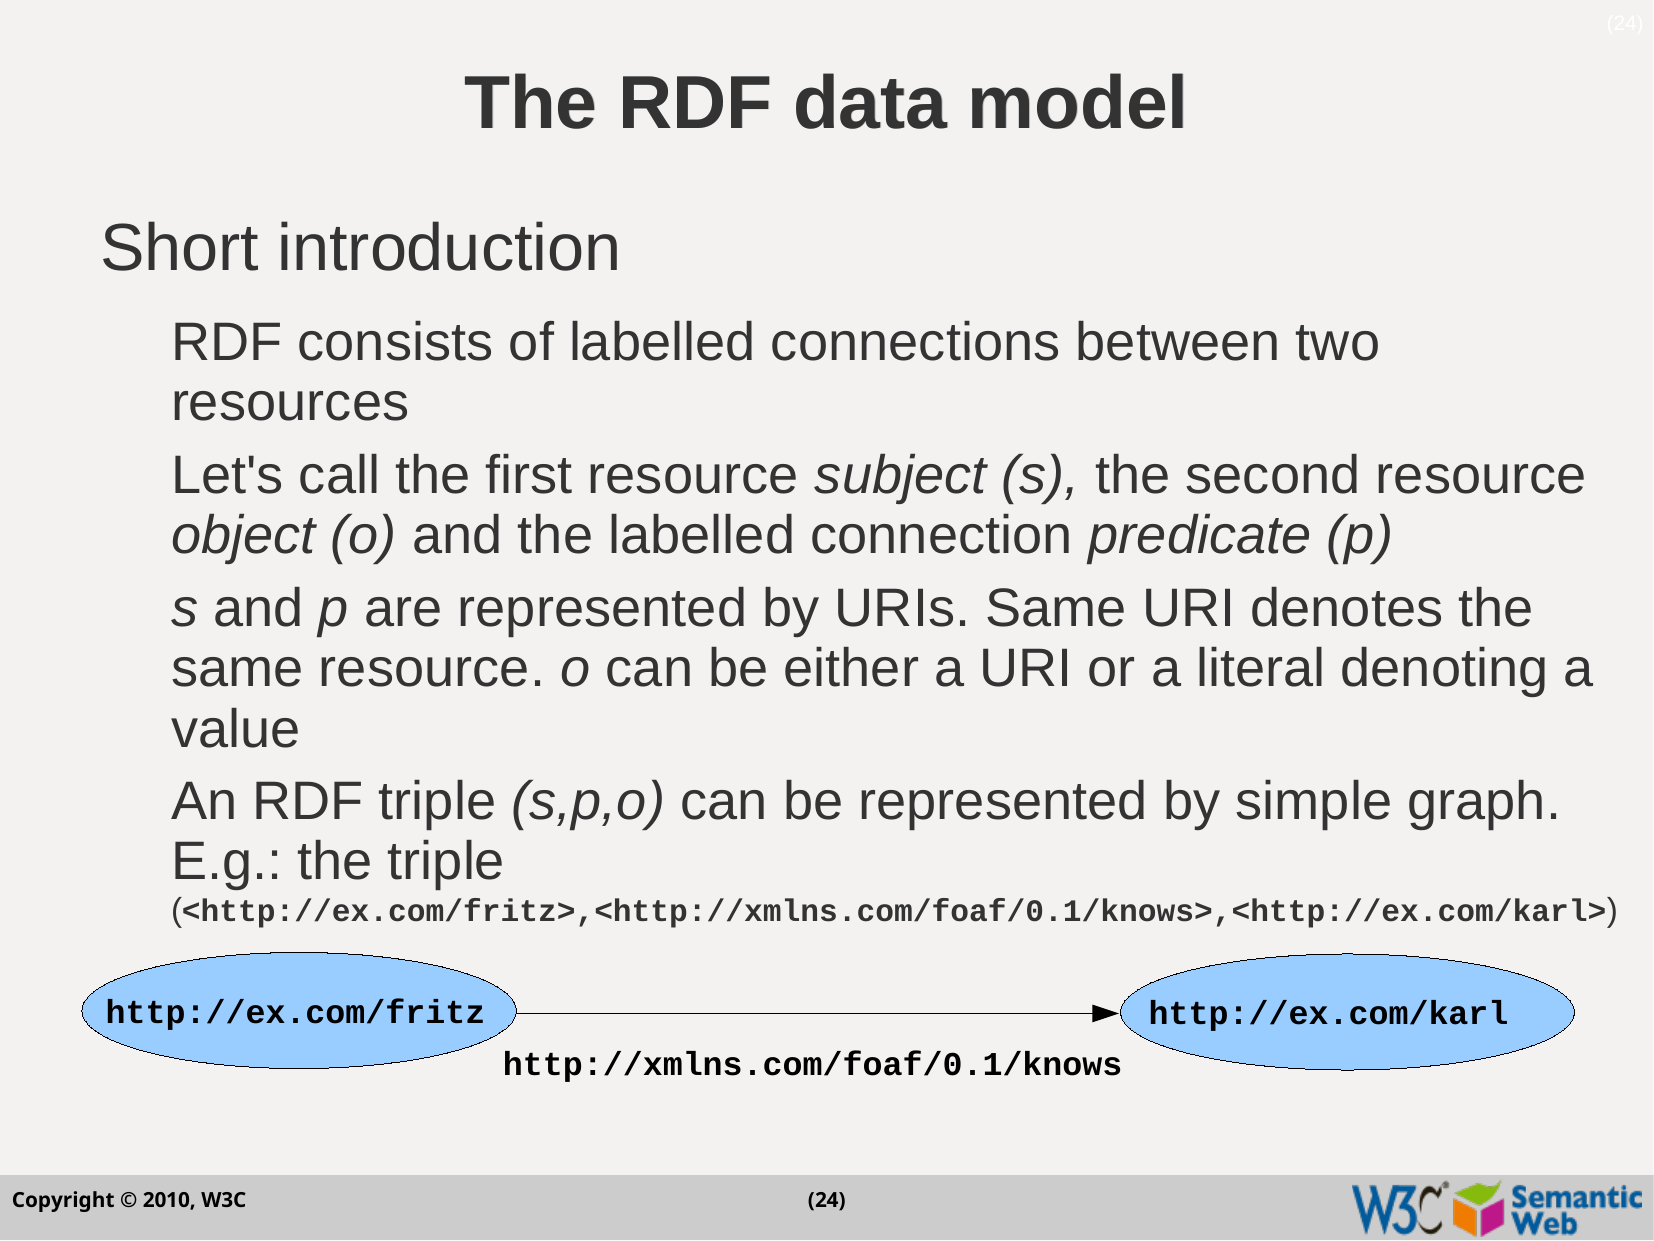

# The RDF data model
Short introduction
RDF consists of labelled connections between two resources
Let's call the first resource subject (s), the second resource object (o) and the labelled connection predicate (p)
s and p are represented by URIs. Same URI denotes the same resource. o can be either a URI or a literal denoting a value
An RDF triple (s,p,o) can be represented by simple graph. E.g.: the triple
(<http://ex.com/fritz>,<http://xmlns.com/foaf/0.1/knows>,<http://ex.com/karl>)
http://ex.com/fritz
http://ex.com/karl
http://xmlns.com/foaf/0.1/knows